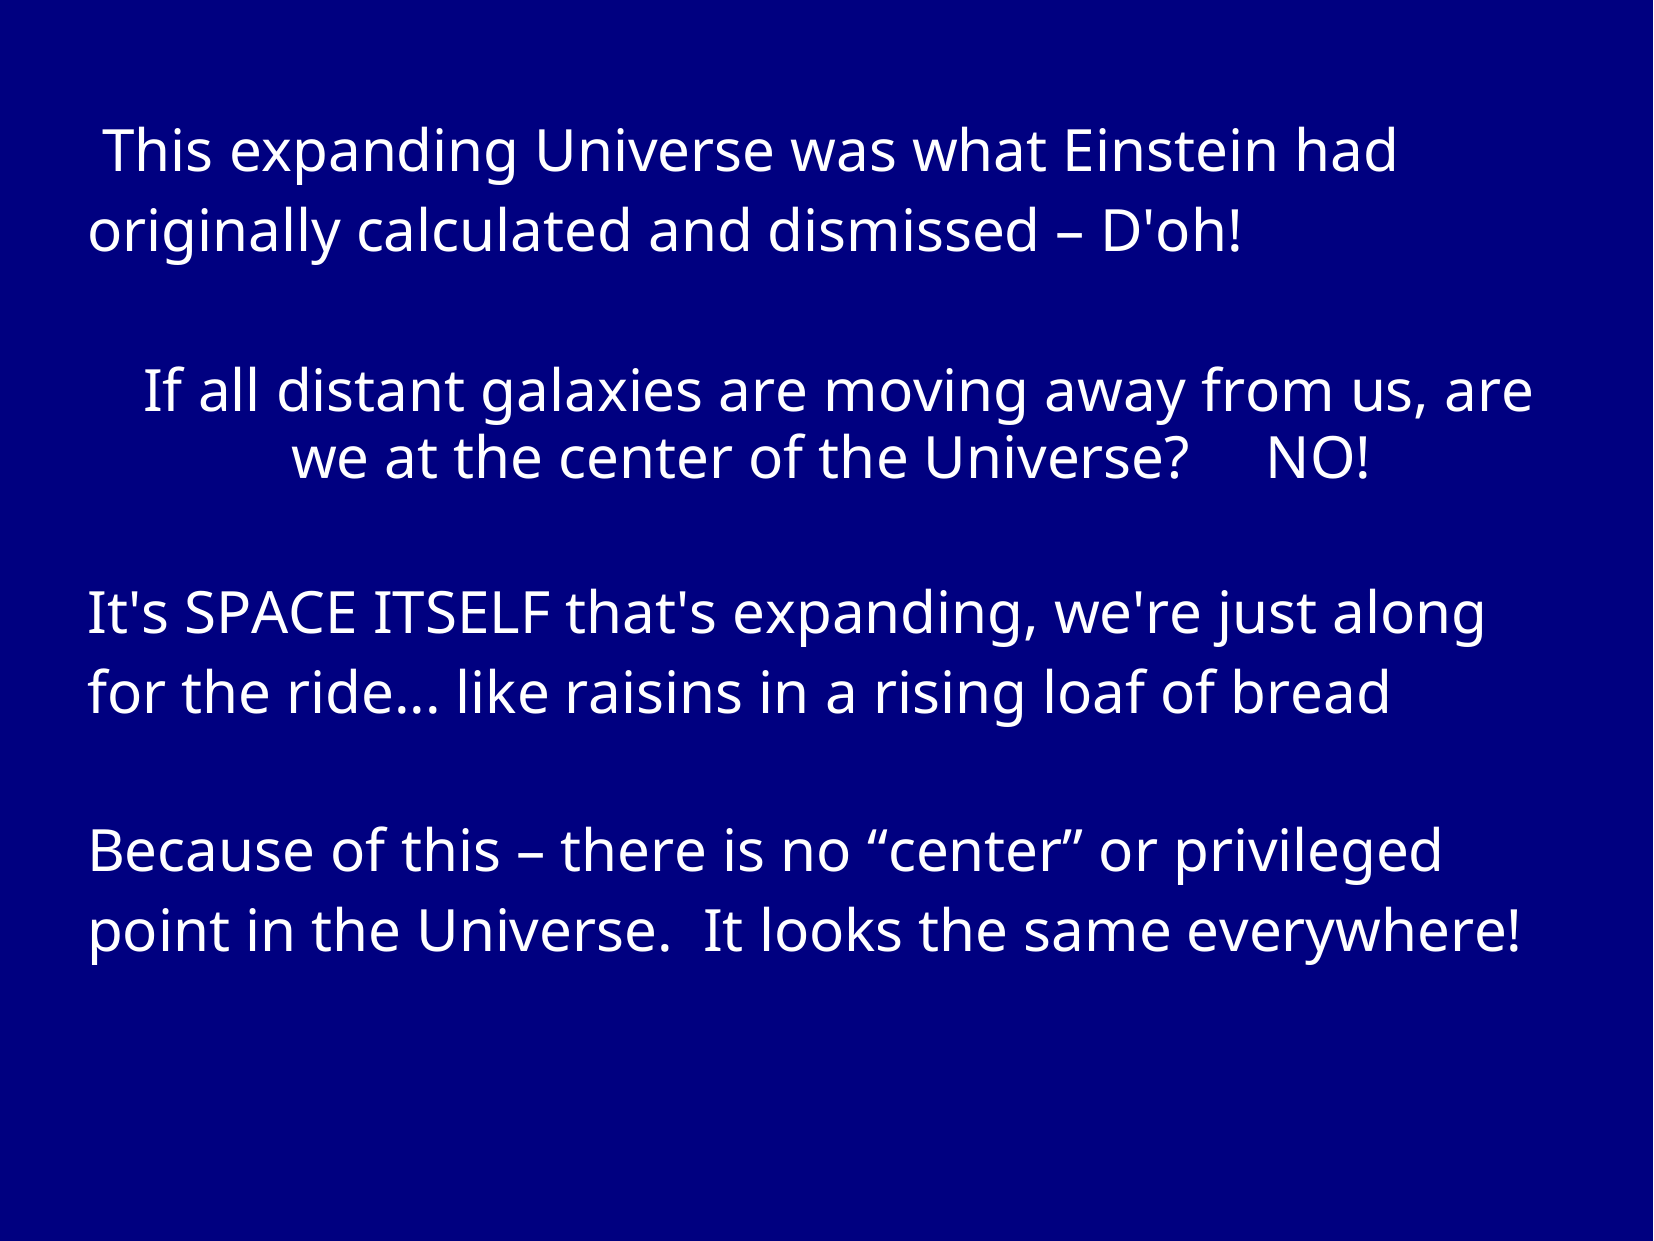

# This expanding Universe was what Einstein had originally calculated and dismissed – D'oh!
 If all distant galaxies are moving away from us, are we at the center of the Universe? NO!
It's SPACE ITSELF that's expanding, we're just along for the ride... like raisins in a rising loaf of bread
Because of this – there is no “center” or privileged point in the Universe. It looks the same everywhere!